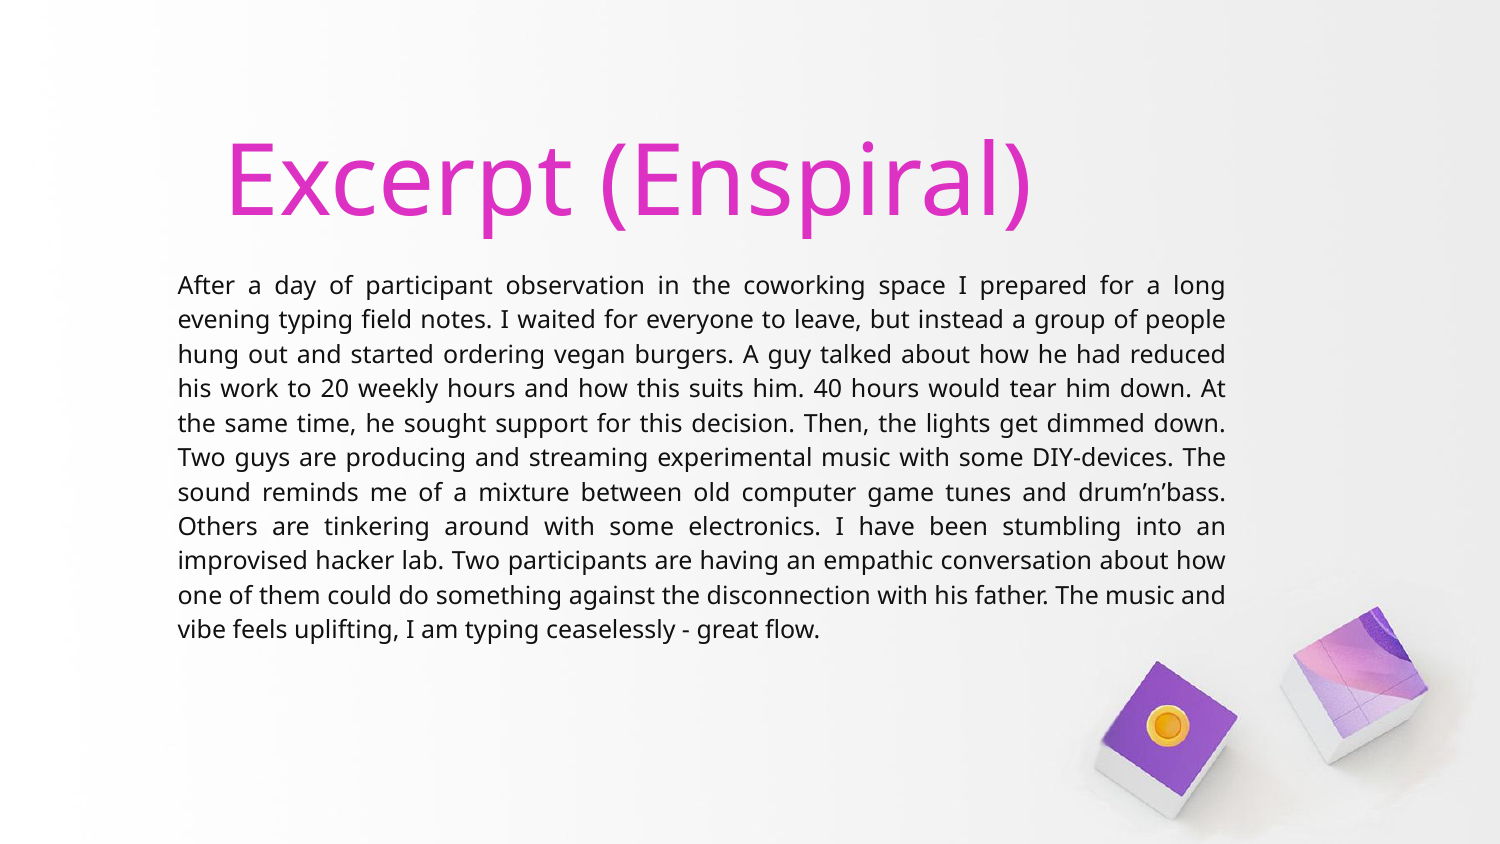

Excerpt (Enspiral)
After a day of participant observation in the coworking space I prepared for a long evening typing field notes. I waited for everyone to leave, but instead a group of people hung out and started ordering vegan burgers. A guy talked about how he had reduced his work to 20 weekly hours and how this suits him. 40 hours would tear him down. At the same time, he sought support for this decision. Then, the lights get dimmed down. Two guys are producing and streaming experimental music with some DIY-devices. The sound reminds me of a mixture between old computer game tunes and drum’n’bass. Others are tinkering around with some electronics. I have been stumbling into an improvised hacker lab. Two participants are having an empathic conversation about how one of them could do something against the disconnection with his father. The music and vibe feels uplifting, I am typing ceaselessly - great flow.